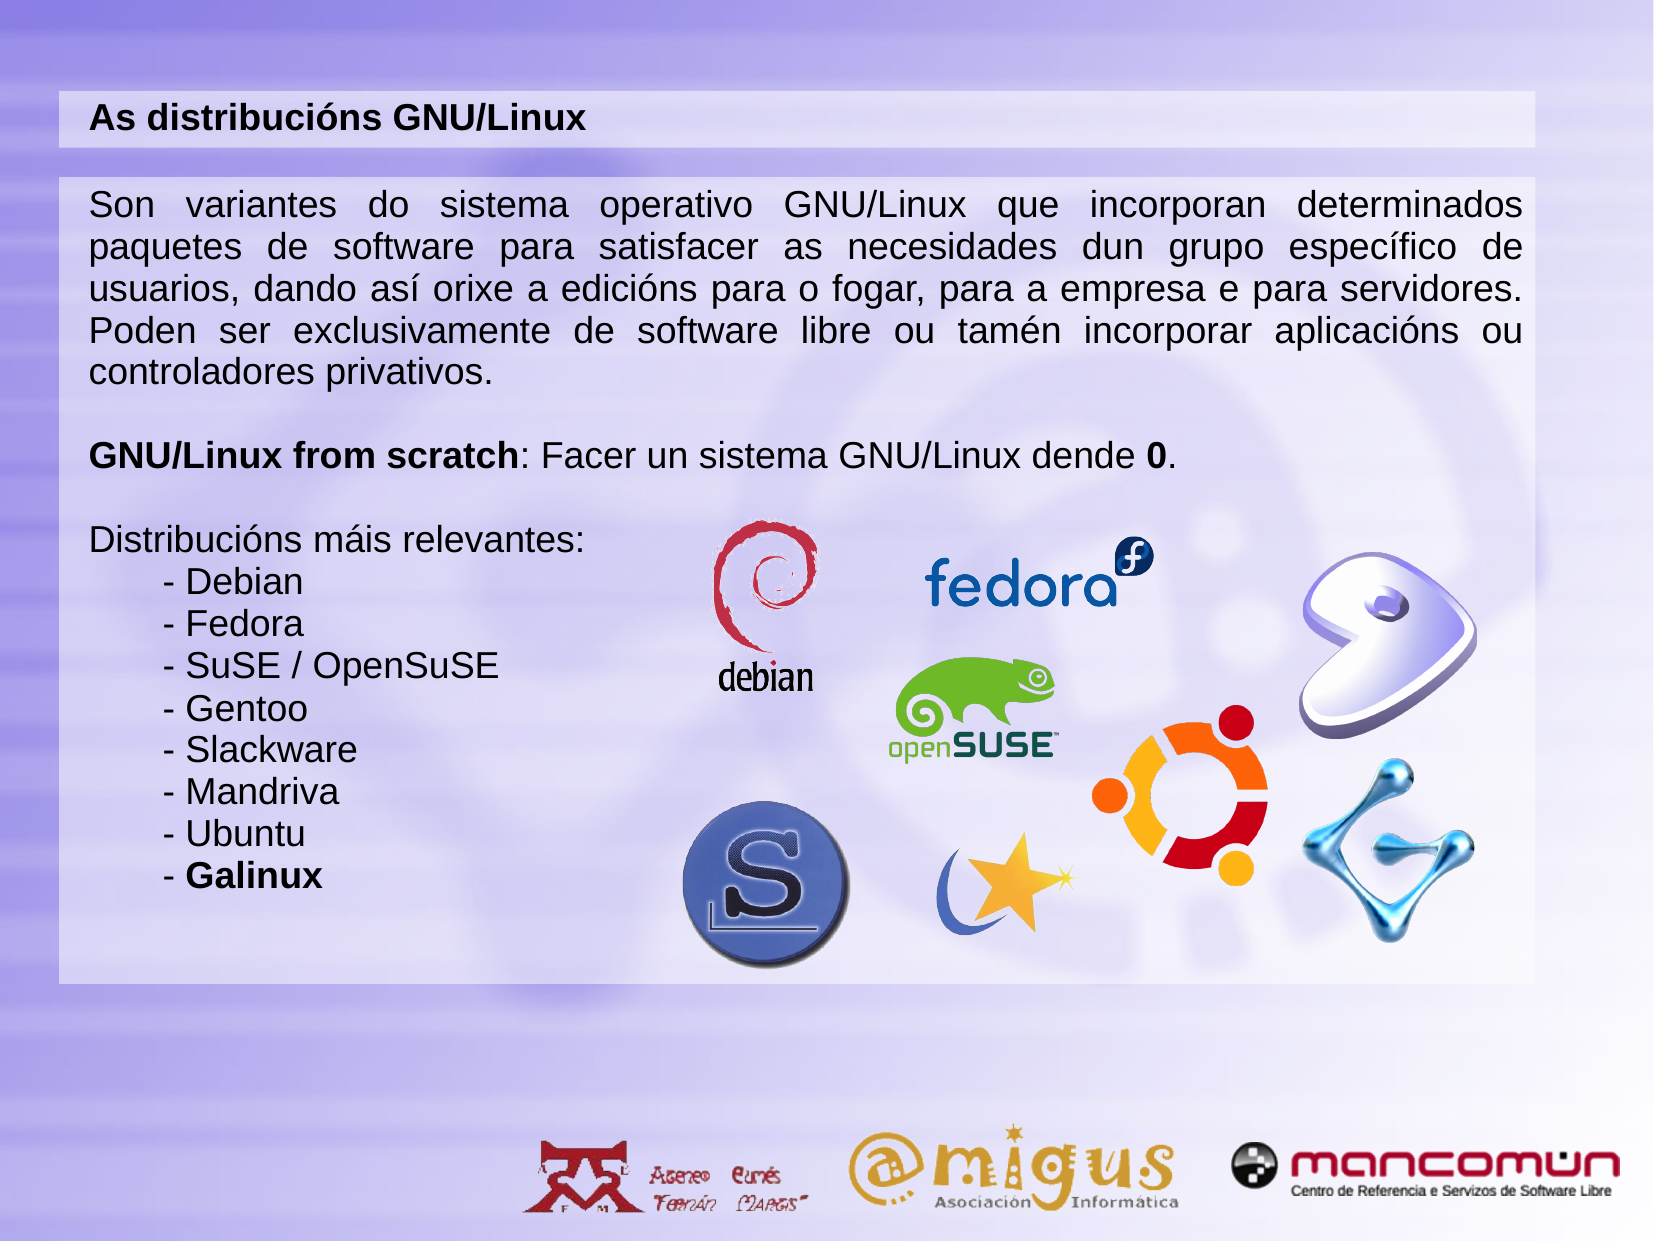

As distribucións GNU/Linux
Son variantes do sistema operativo GNU/Linux que incorporan determinados paquetes de software para satisfacer as necesidades dun grupo específico de usuarios, dando así orixe a edicións para o fogar, para a empresa e para servidores. Poden ser exclusivamente de software libre ou tamén incorporar aplicacións ou controladores privativos.
GNU/Linux from scratch: Facer un sistema GNU/Linux dende 0.
Distribucións máis relevantes:
	- Debian
	- Fedora
	- SuSE / OpenSuSE
	- Gentoo
	- Slackware
	- Mandriva
	- Ubuntu
	- Galinux